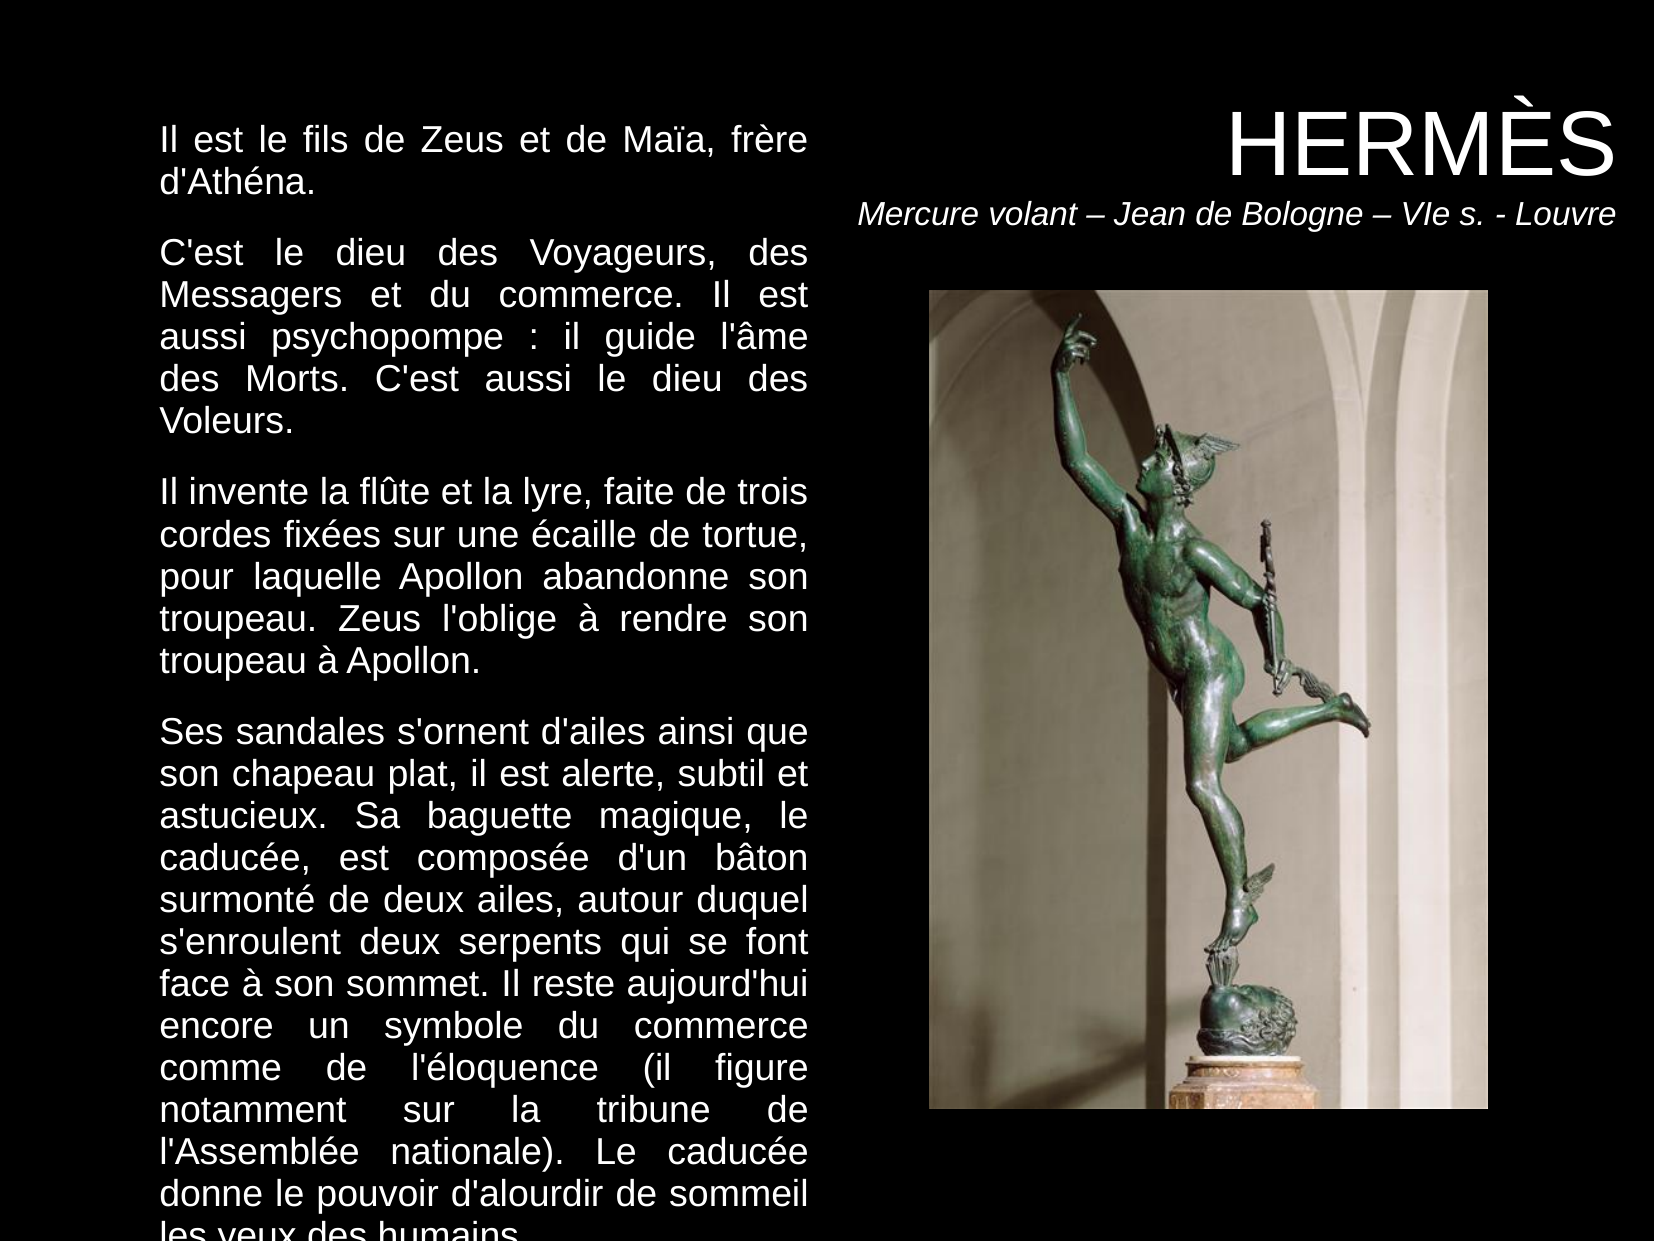

# HERMÈS Mercure volant – Jean de Bologne – VIe s. - Louvre
Il est le fils de Zeus et de Maïa, frère d'Athéna.
C'est le dieu des Voyageurs, des Messagers et du commerce. Il est aussi psychopompe : il guide l'âme des Morts. C'est aussi le dieu des Voleurs.
Il invente la flûte et la lyre, faite de trois cordes fixées sur une écaille de tortue, pour laquelle Apollon abandonne son troupeau. Zeus l'oblige à rendre son troupeau à Apollon.
Ses sandales s'ornent d'ailes ainsi que son chapeau plat, il est alerte, subtil et astucieux. Sa baguette magique, le caducée, est composée d'un bâton surmonté de deux ailes, autour duquel s'enroulent deux serpents qui se font face à son sommet. Il reste aujourd'hui encore un symbole du commerce comme de l'éloquence (il figure notamment sur la tribune de l'Assemblée nationale). Le caducée donne le pouvoir d'alourdir de sommeil les yeux des humains.